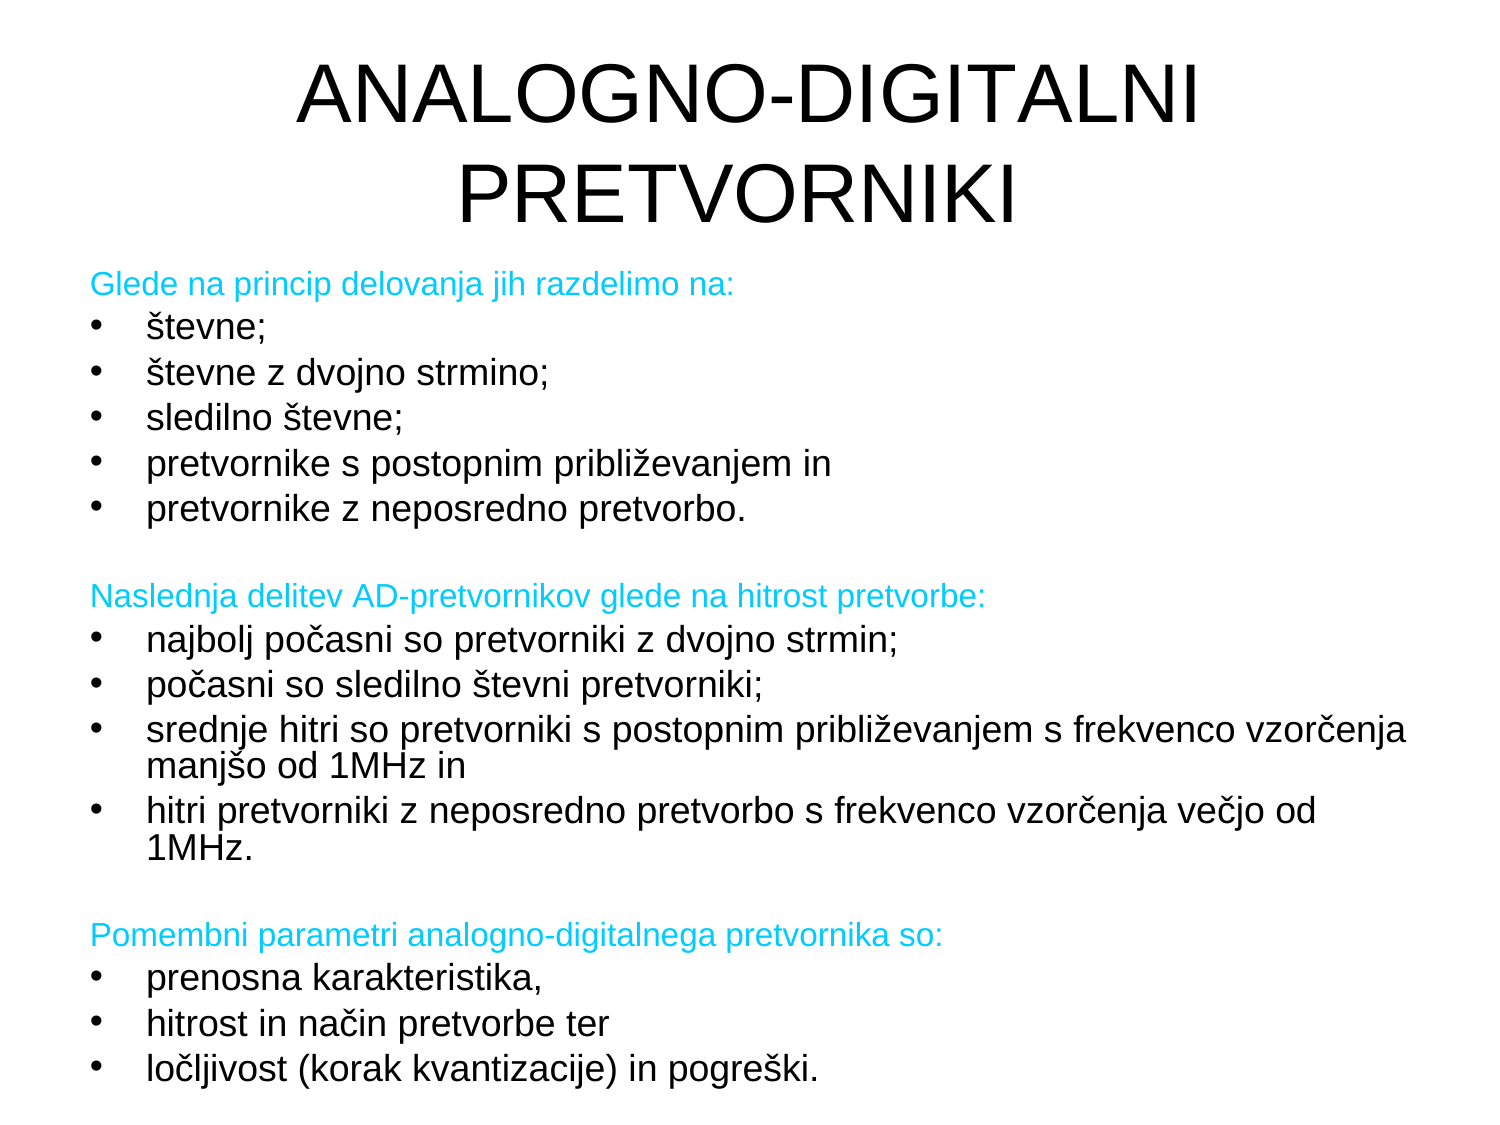

# ANALOGNO-DIGITALNI PRETVORNIKI
Glede na princip delovanja jih razdelimo na:
števne;
števne z dvojno strmino;
sledilno števne;
pretvornike s postopnim približevanjem in
pretvornike z neposredno pretvorbo.
Naslednja delitev AD-pretvornikov glede na hitrost pretvorbe:
najbolj počasni so pretvorniki z dvojno strmin;
počasni so sledilno števni pretvorniki;
srednje hitri so pretvorniki s postopnim približevanjem s frekvenco vzorčenja manjšo od 1MHz in
hitri pretvorniki z neposredno pretvorbo s frekvenco vzorčenja večjo od 1MHz.
Pomembni parametri analogno-digitalnega pretvornika so:
prenosna karakteristika,
hitrost in način pretvorbe ter
ločljivost (korak kvantizacije) in pogreški.